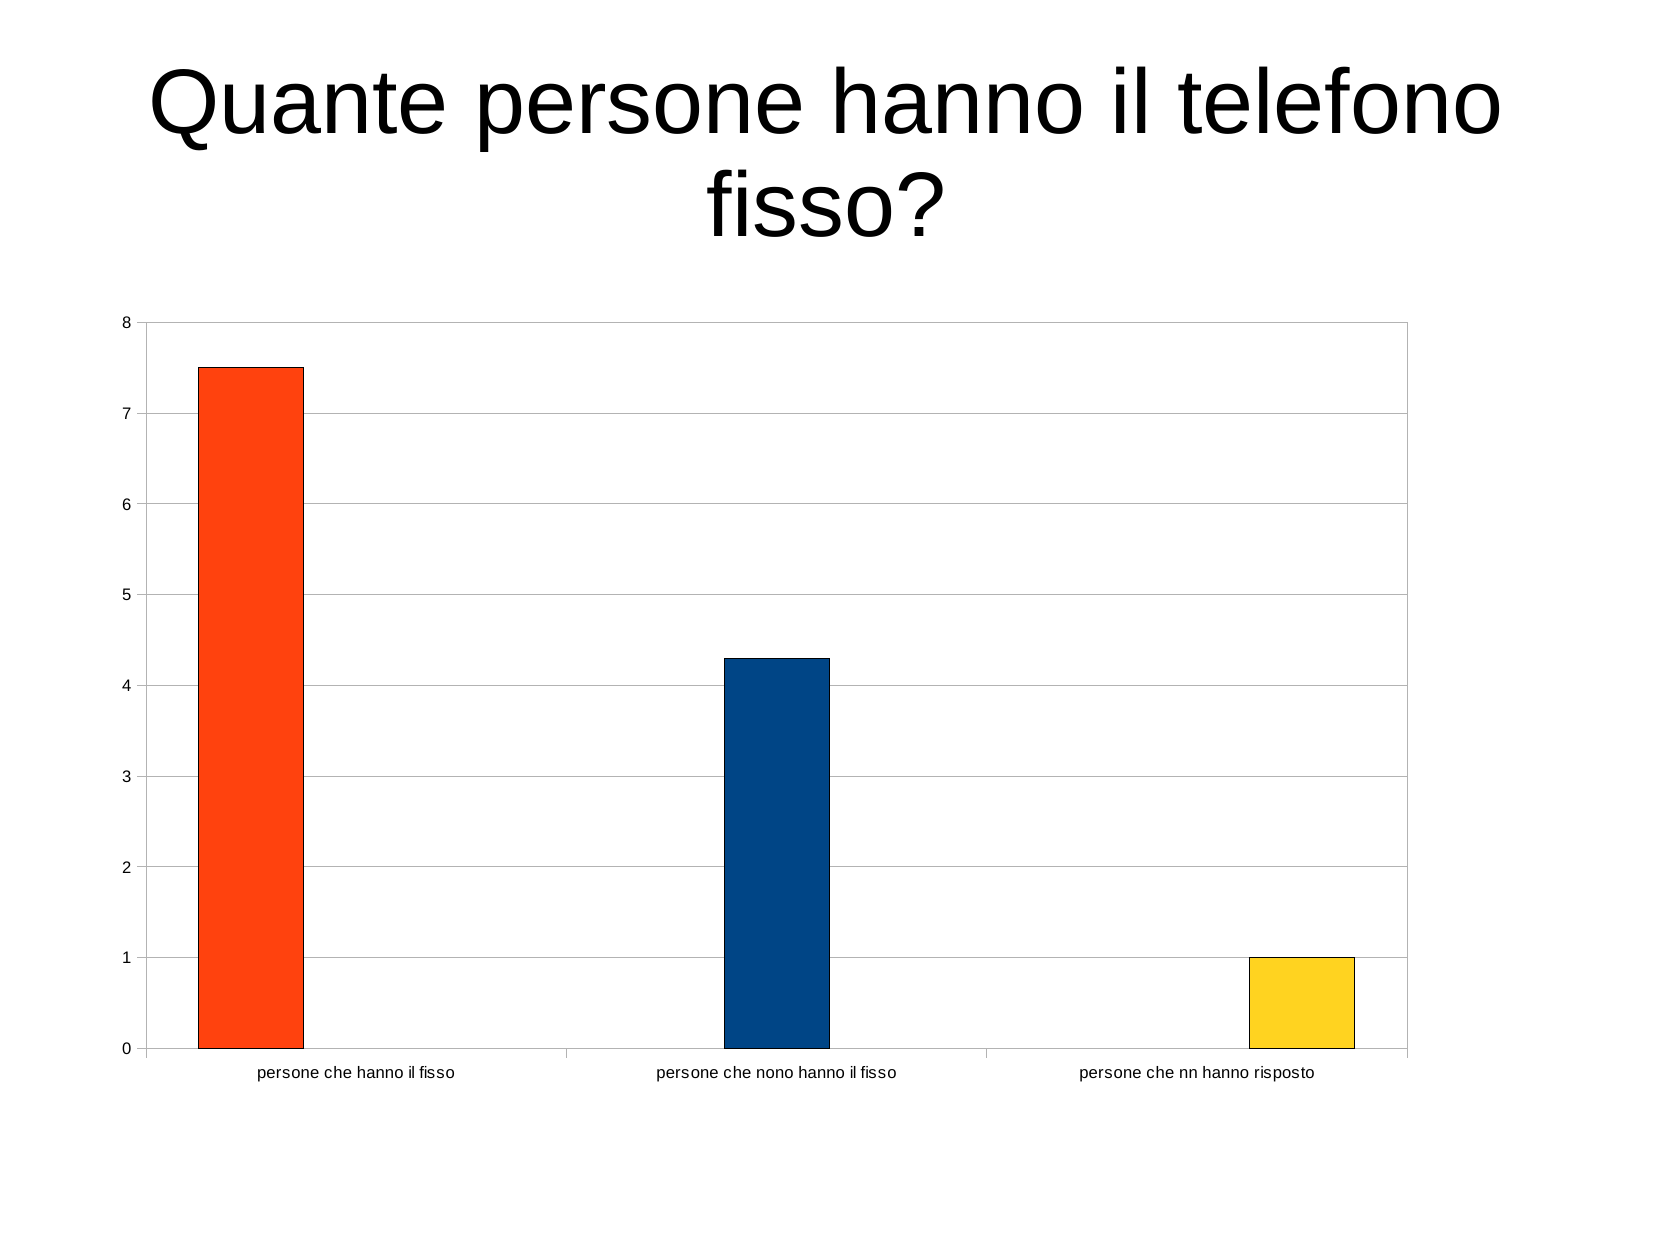

# Quante persone hanno il telefono fisso?
### Chart
| Category | | Colonna 1 | |
|---|---|---|---|
| persone che hanno il fisso | 7.5 | None | None |
| persone che nono hanno il fisso | None | 4.3 | None |
| persone che nn hanno risposto | None | None | 1.0 |